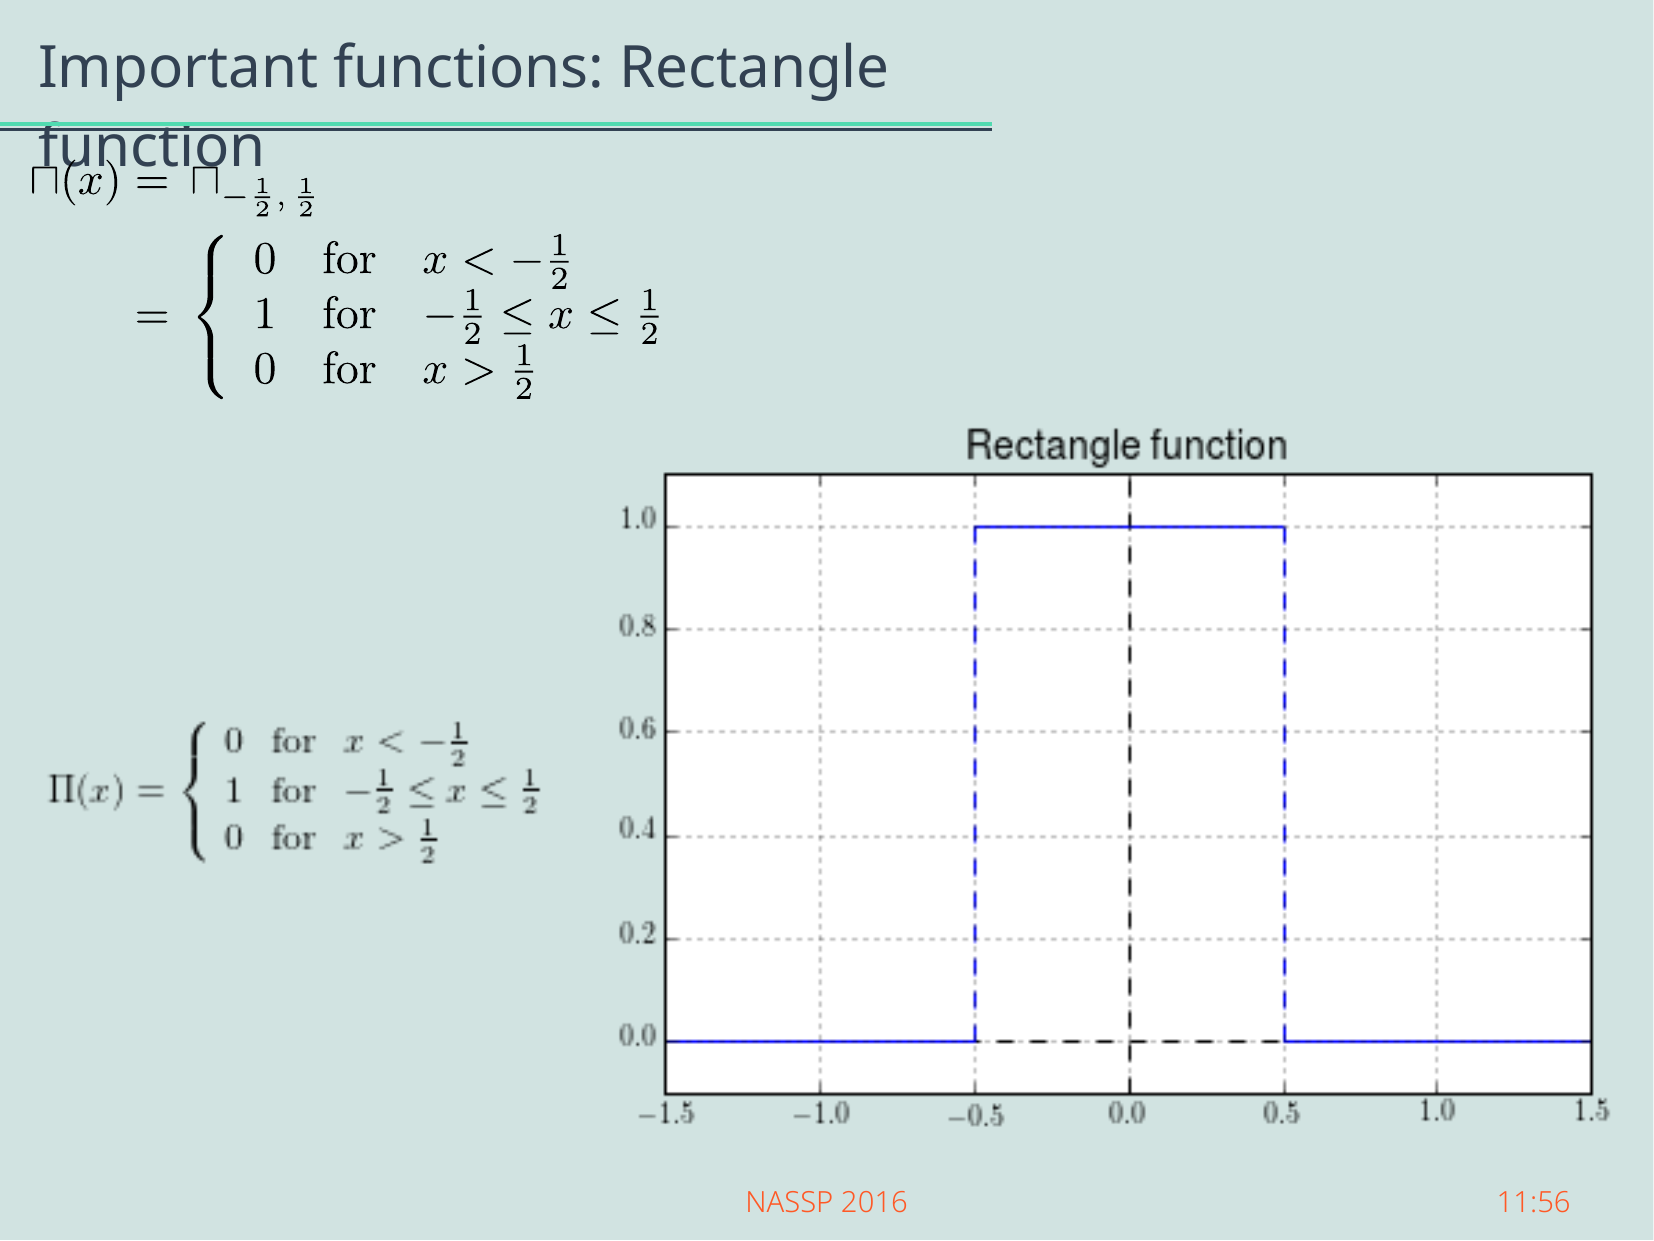

Important functions: Rectangle function
NASSP 2016
11